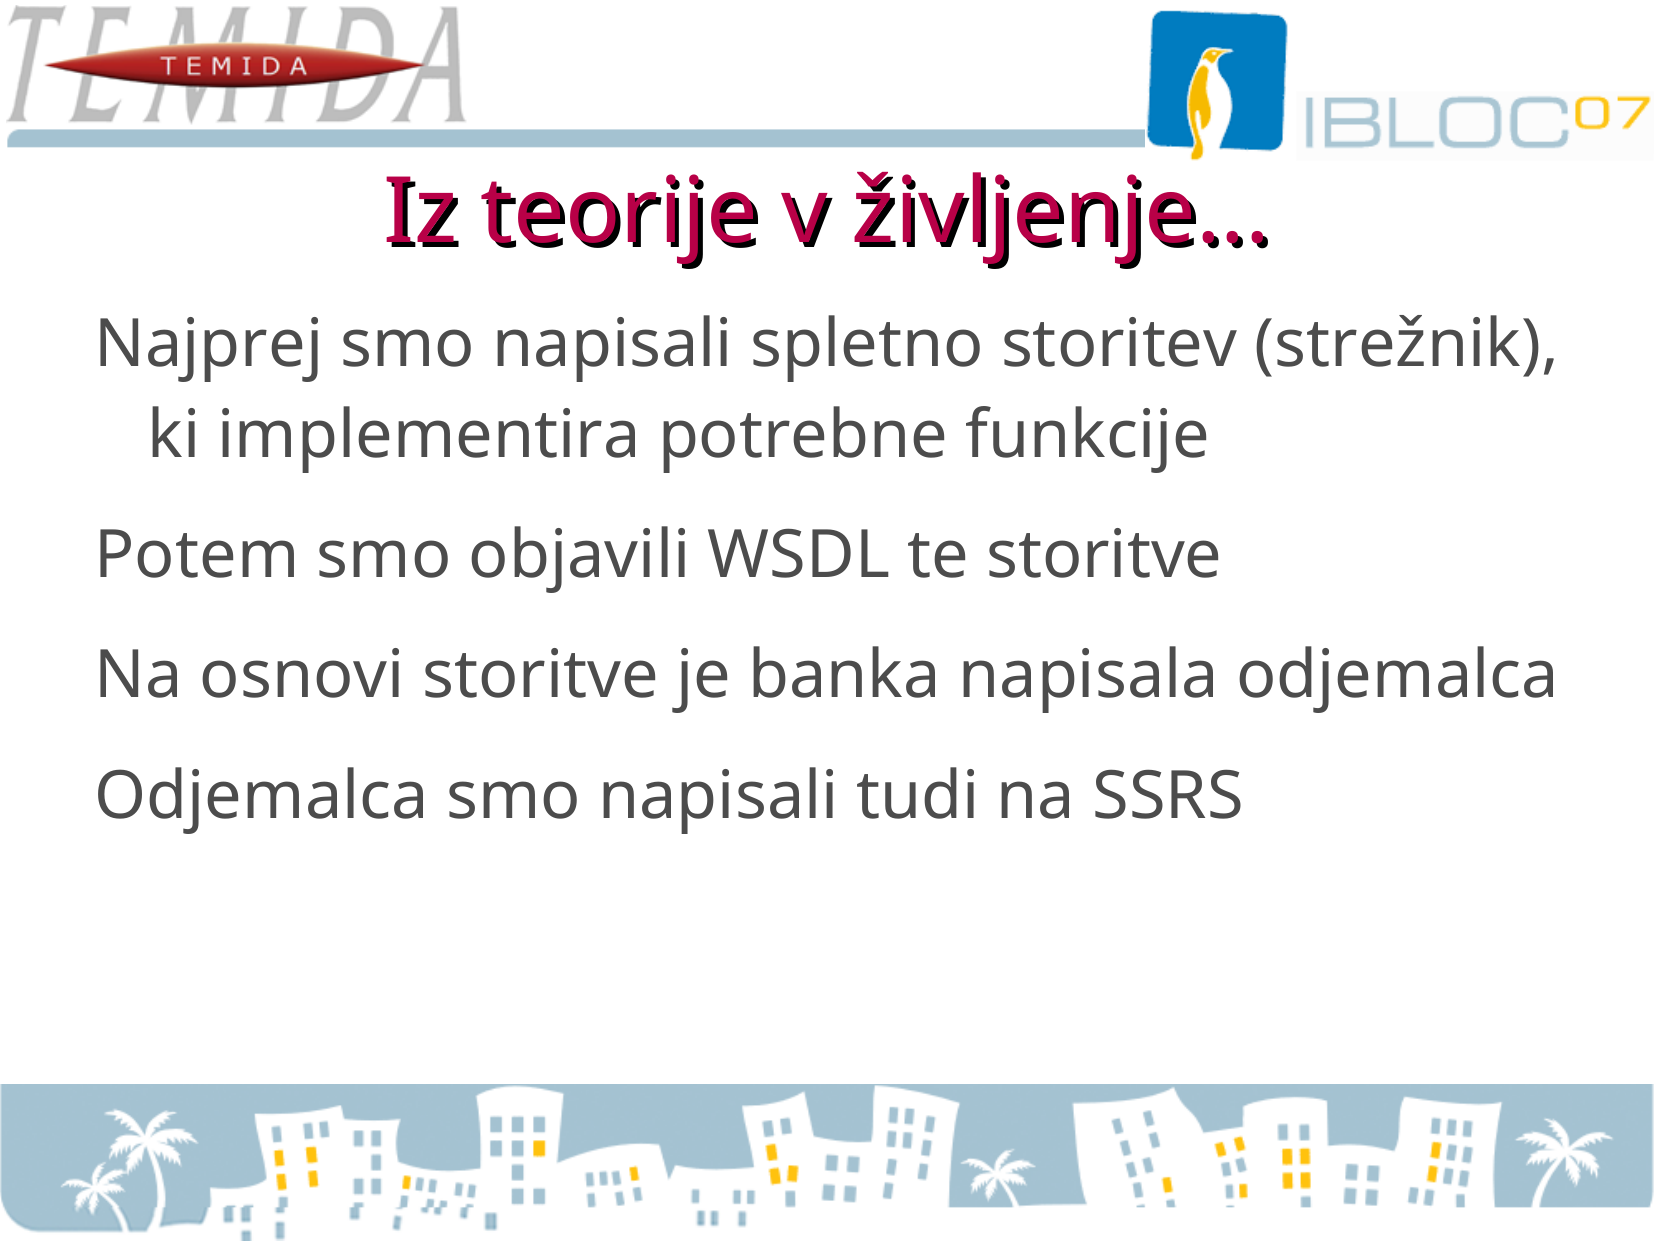

# Iz teorije v življenje...
Najprej smo napisali spletno storitev (strežnik), ki implementira potrebne funkcije
Potem smo objavili WSDL te storitve
Na osnovi storitve je banka napisala odjemalca
Odjemalca smo napisali tudi na SSRS